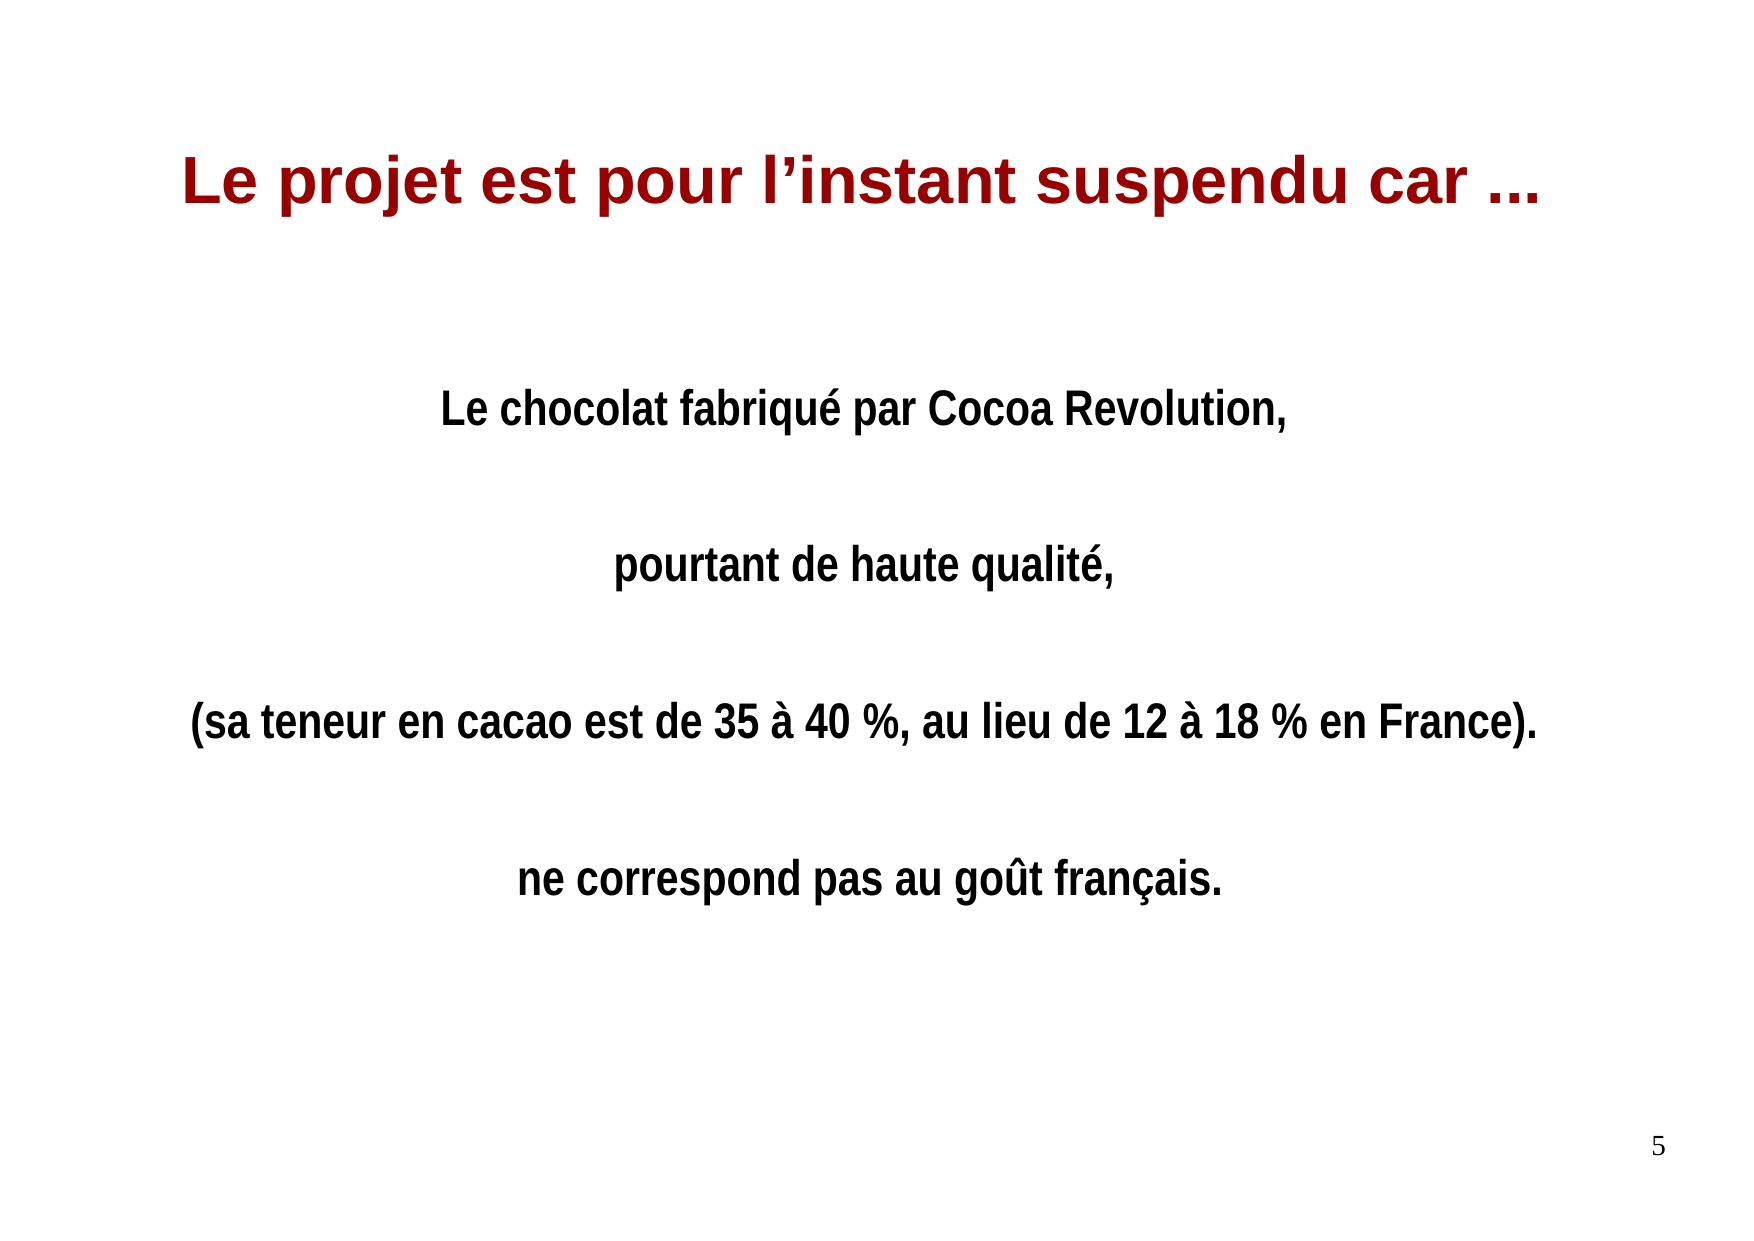

# Le projet est pour l’instant suspendu car ...
 Le chocolat fabriqué par Cocoa Revolution,
pourtant de haute qualité,
(sa teneur en cacao est de 35 à 40 %, au lieu de 12 à 18 % en France).
 ne correspond pas au goût français.
5